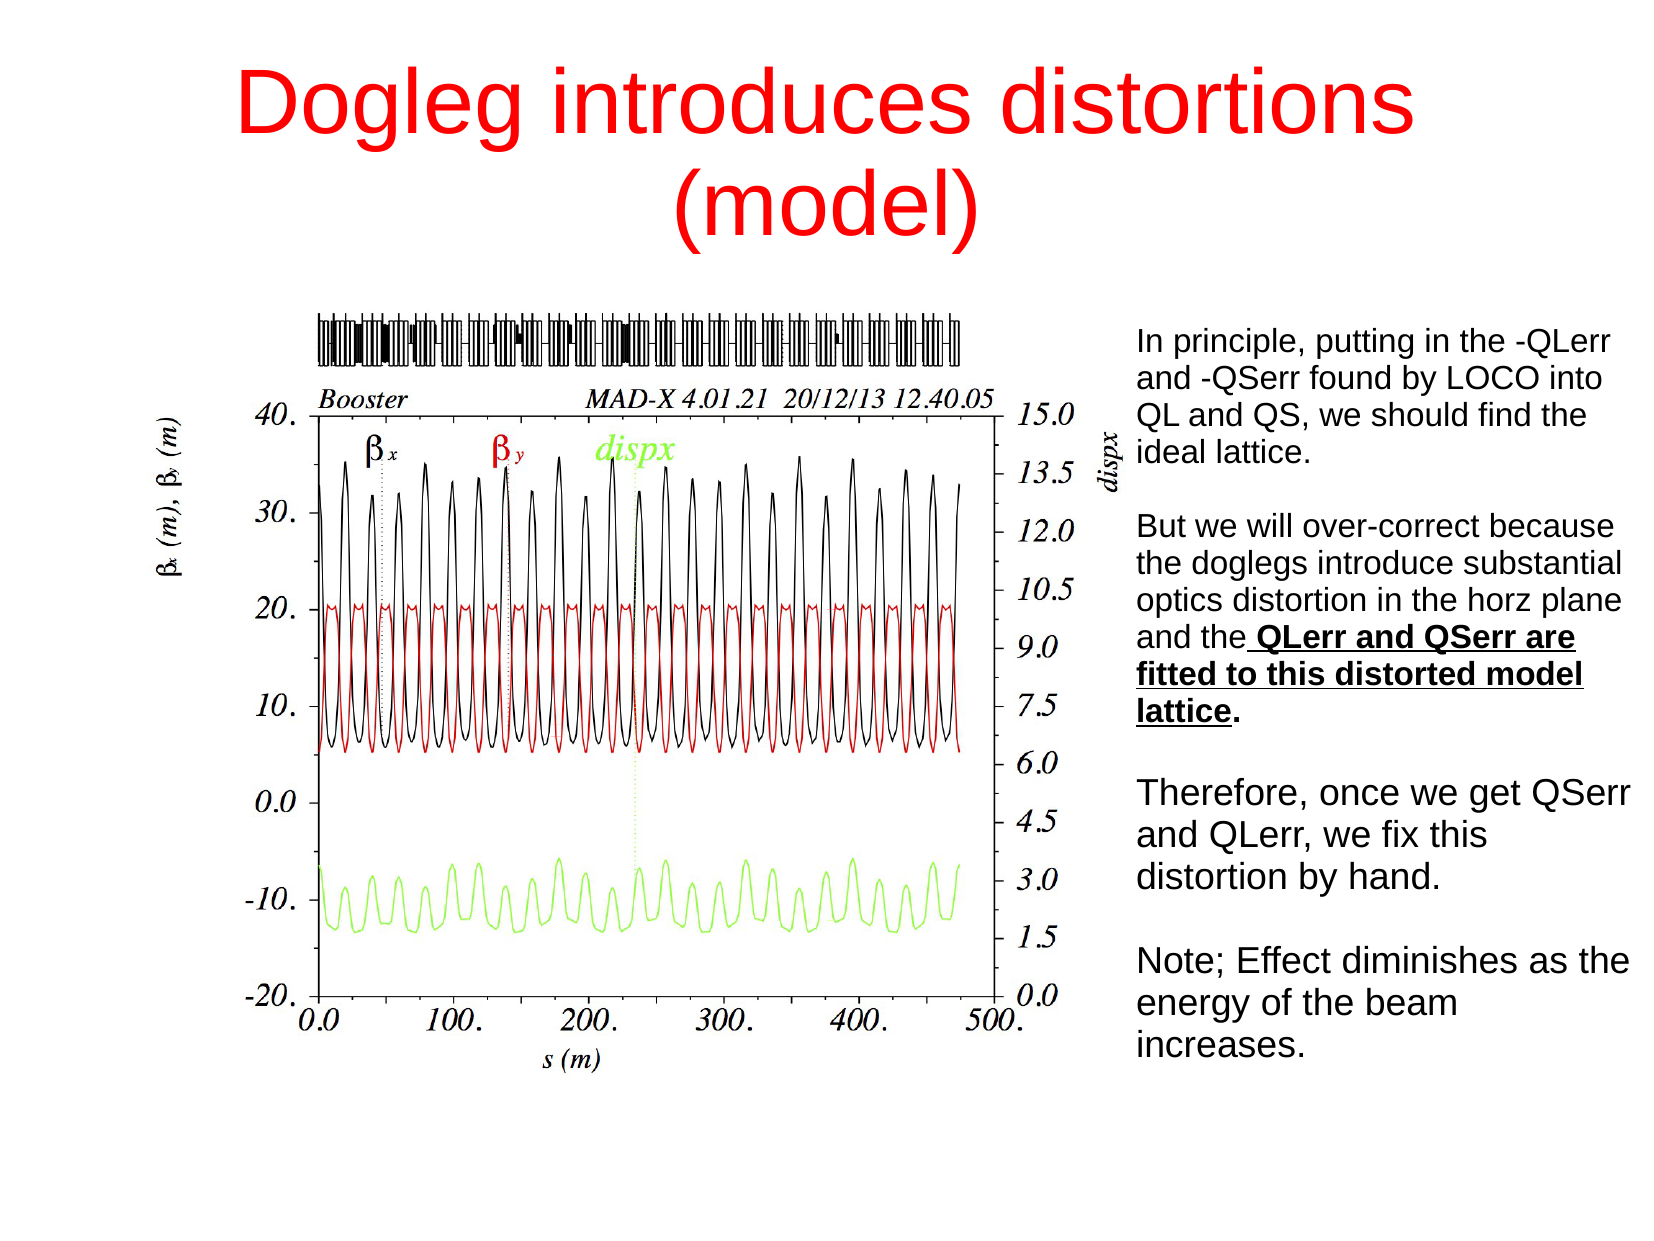

# Dogleg introduces distortions (model)
In principle, putting in the -QLerr and -QSerr found by LOCO into QL and QS, we should find the ideal lattice.
But we will over-correct because the doglegs introduce substantial optics distortion in the horz plane and the QLerr and QSerr are fitted to this distorted model lattice.
Therefore, once we get QSerr and QLerr, we fix this distortion by hand.
Note; Effect diminishes as the energy of the beam increases.